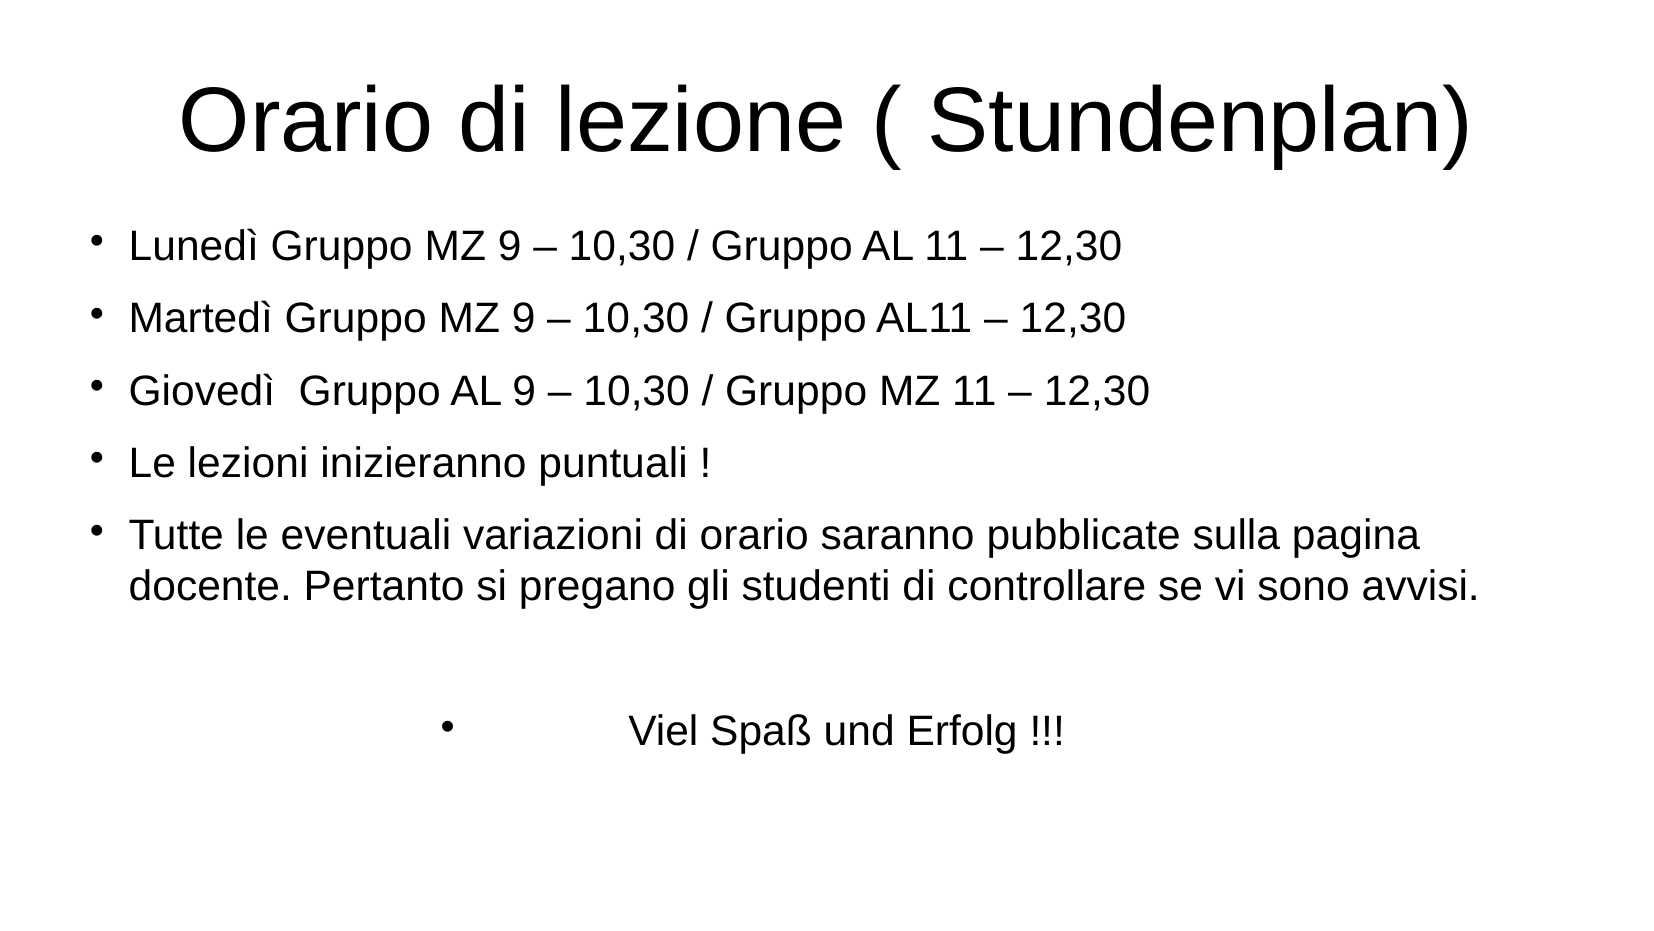

# Orario di lezione ( Stundenplan)
Lunedì Gruppo MZ 9 – 10,30 / Gruppo AL 11 – 12,30
Martedì Gruppo MZ 9 – 10,30 / Gruppo AL11 – 12,30
Giovedì Gruppo AL 9 – 10,30 / Gruppo MZ 11 – 12,30
Le lezioni inizieranno puntuali !
Tutte le eventuali variazioni di orario saranno pubblicate sulla pagina docente. Pertanto si pregano gli studenti di controllare se vi sono avvisi.
Viel Spaß und Erfolg !!!